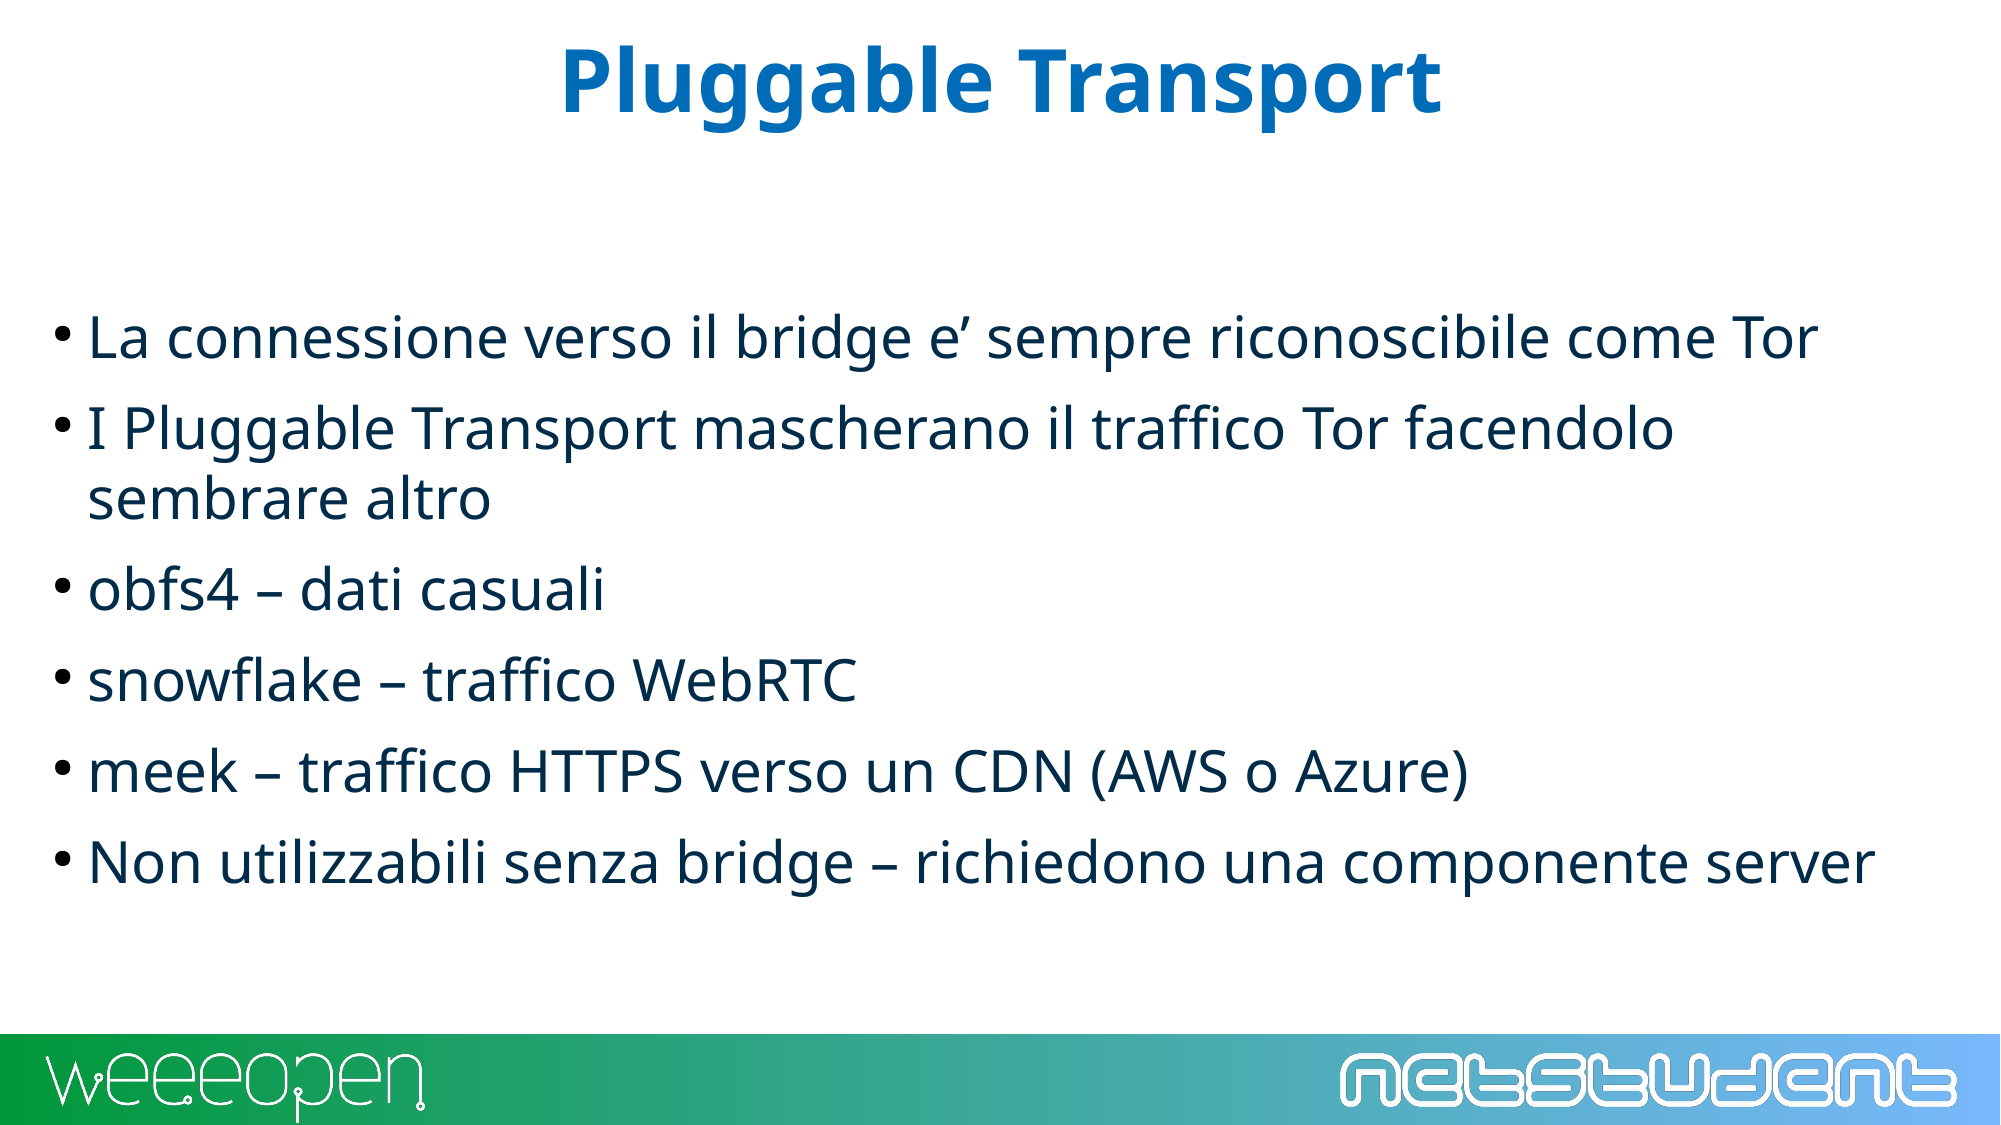

# Pluggable Transport
La connessione verso il bridge e’ sempre riconoscibile come Tor
I Pluggable Transport mascherano il traffico Tor facendolo sembrare altro
obfs4 – dati casuali
snowflake – traffico WebRTC
meek – traffico HTTPS verso un CDN (AWS o Azure)
Non utilizzabili senza bridge – richiedono una componente server